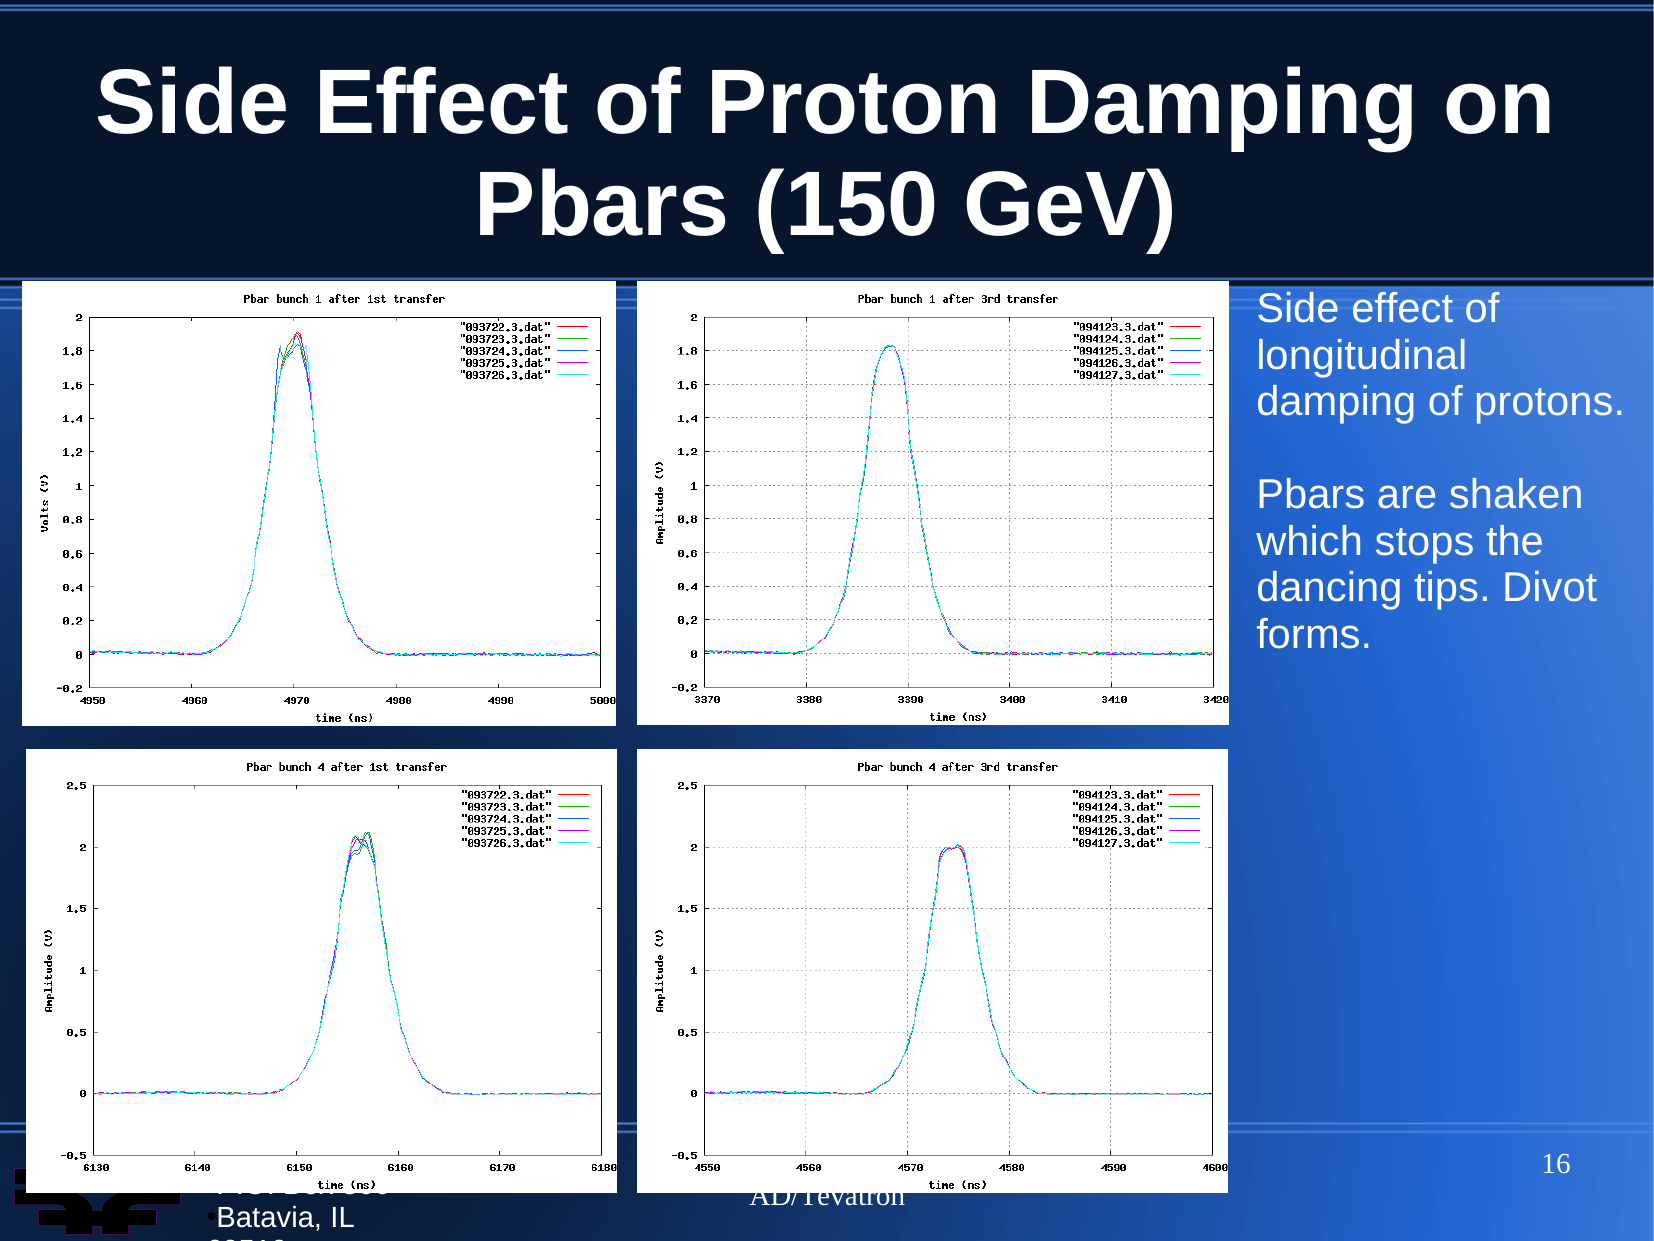

# Side Effect of Proton Damping on Pbars (150 GeV)
Side effect of longitudinal damping of protons.
Pbars are shaken which stops the dancing tips. Divot forms.
16